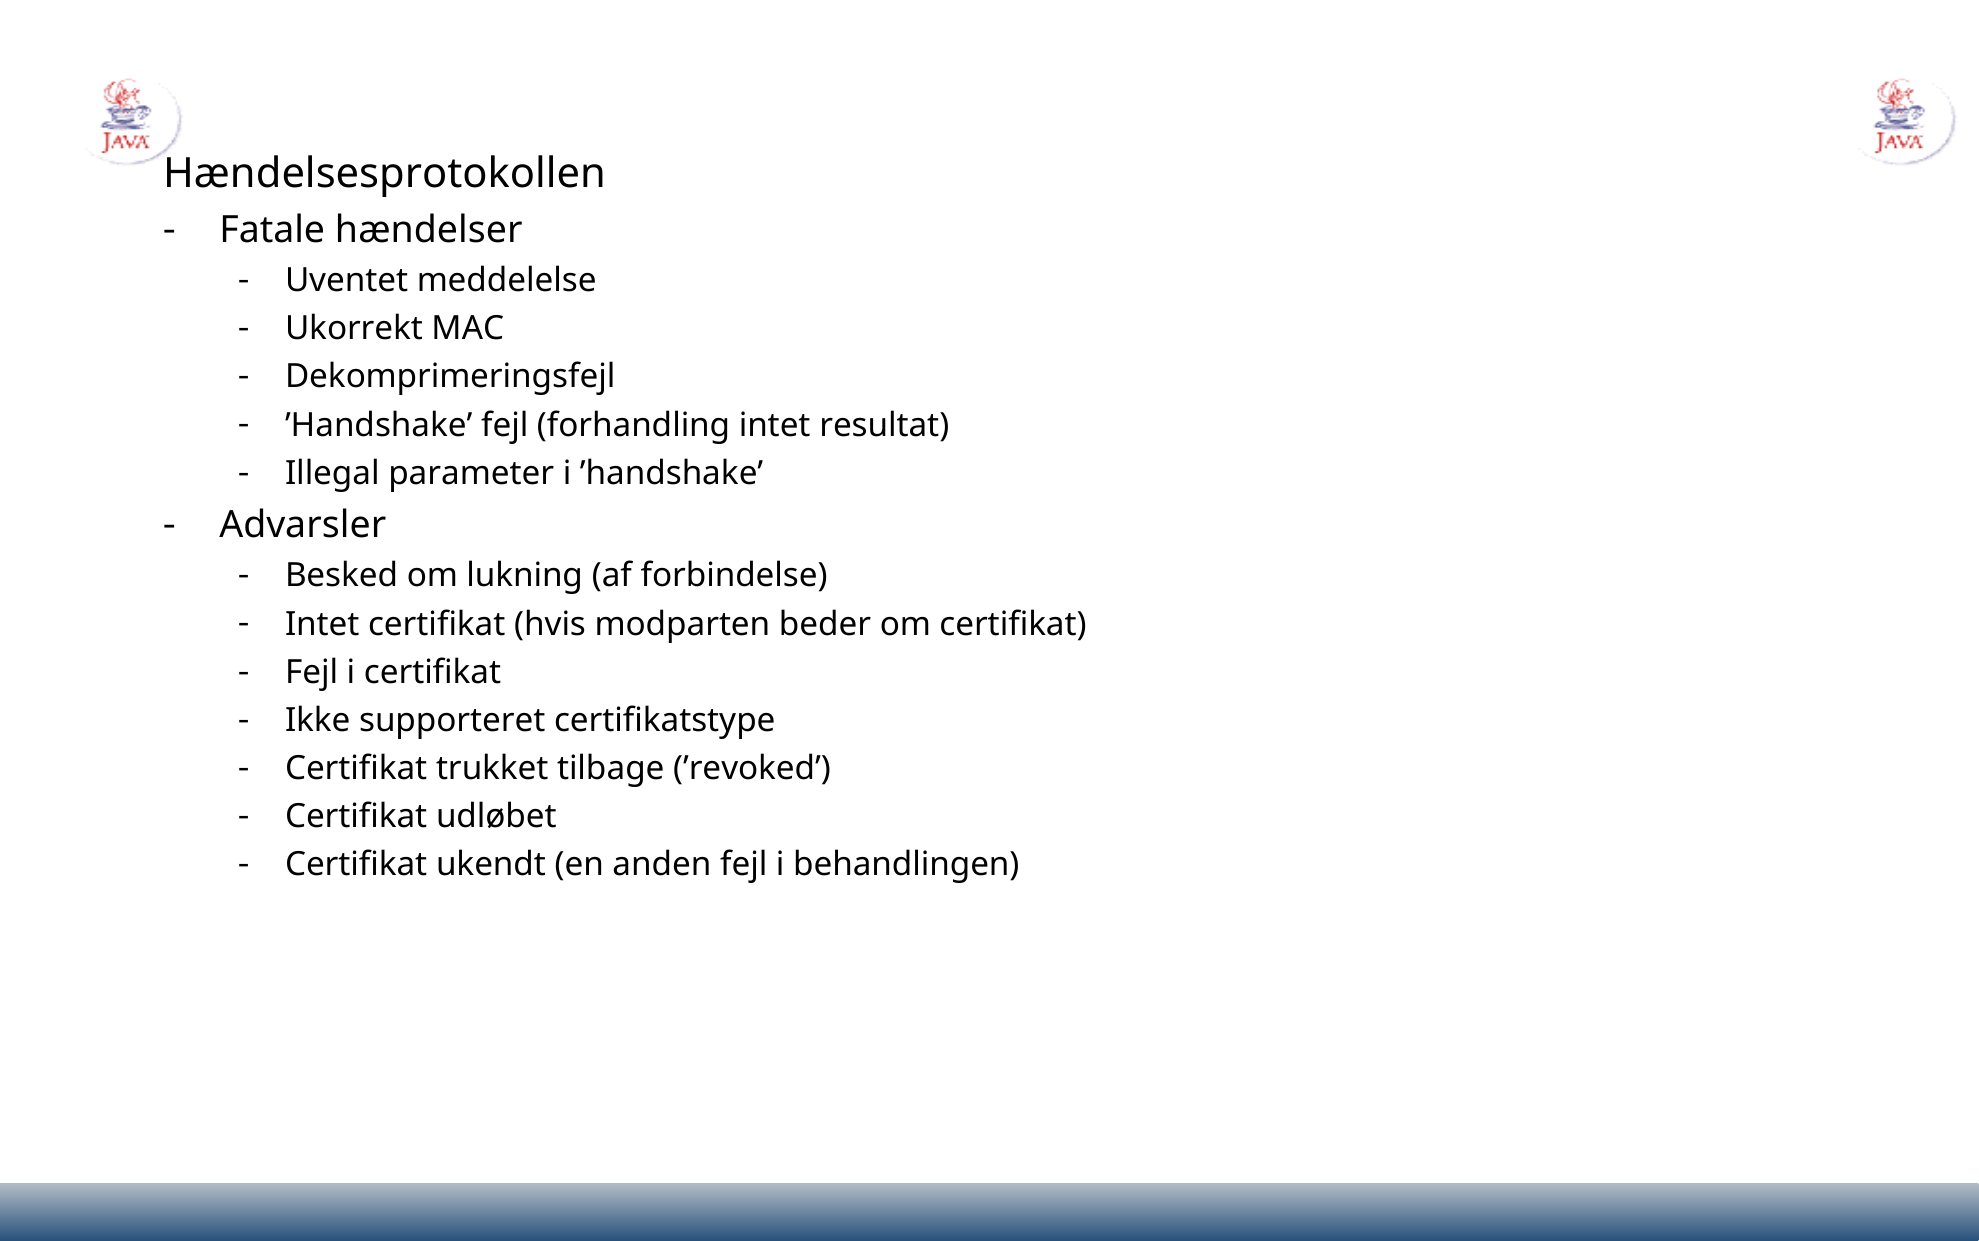

#
Hændelsesprotokollen
Fatale hændelser
Uventet meddelelse
Ukorrekt MAC
Dekomprimeringsfejl
’Handshake’ fejl (forhandling intet resultat)
Illegal parameter i ’handshake’
Advarsler
Besked om lukning (af forbindelse)
Intet certifikat (hvis modparten beder om certifikat)
Fejl i certifikat
Ikke supporteret certifikatstype
Certifikat trukket tilbage (’revoked’)
Certifikat udløbet
Certifikat ukendt (en anden fejl i behandlingen)